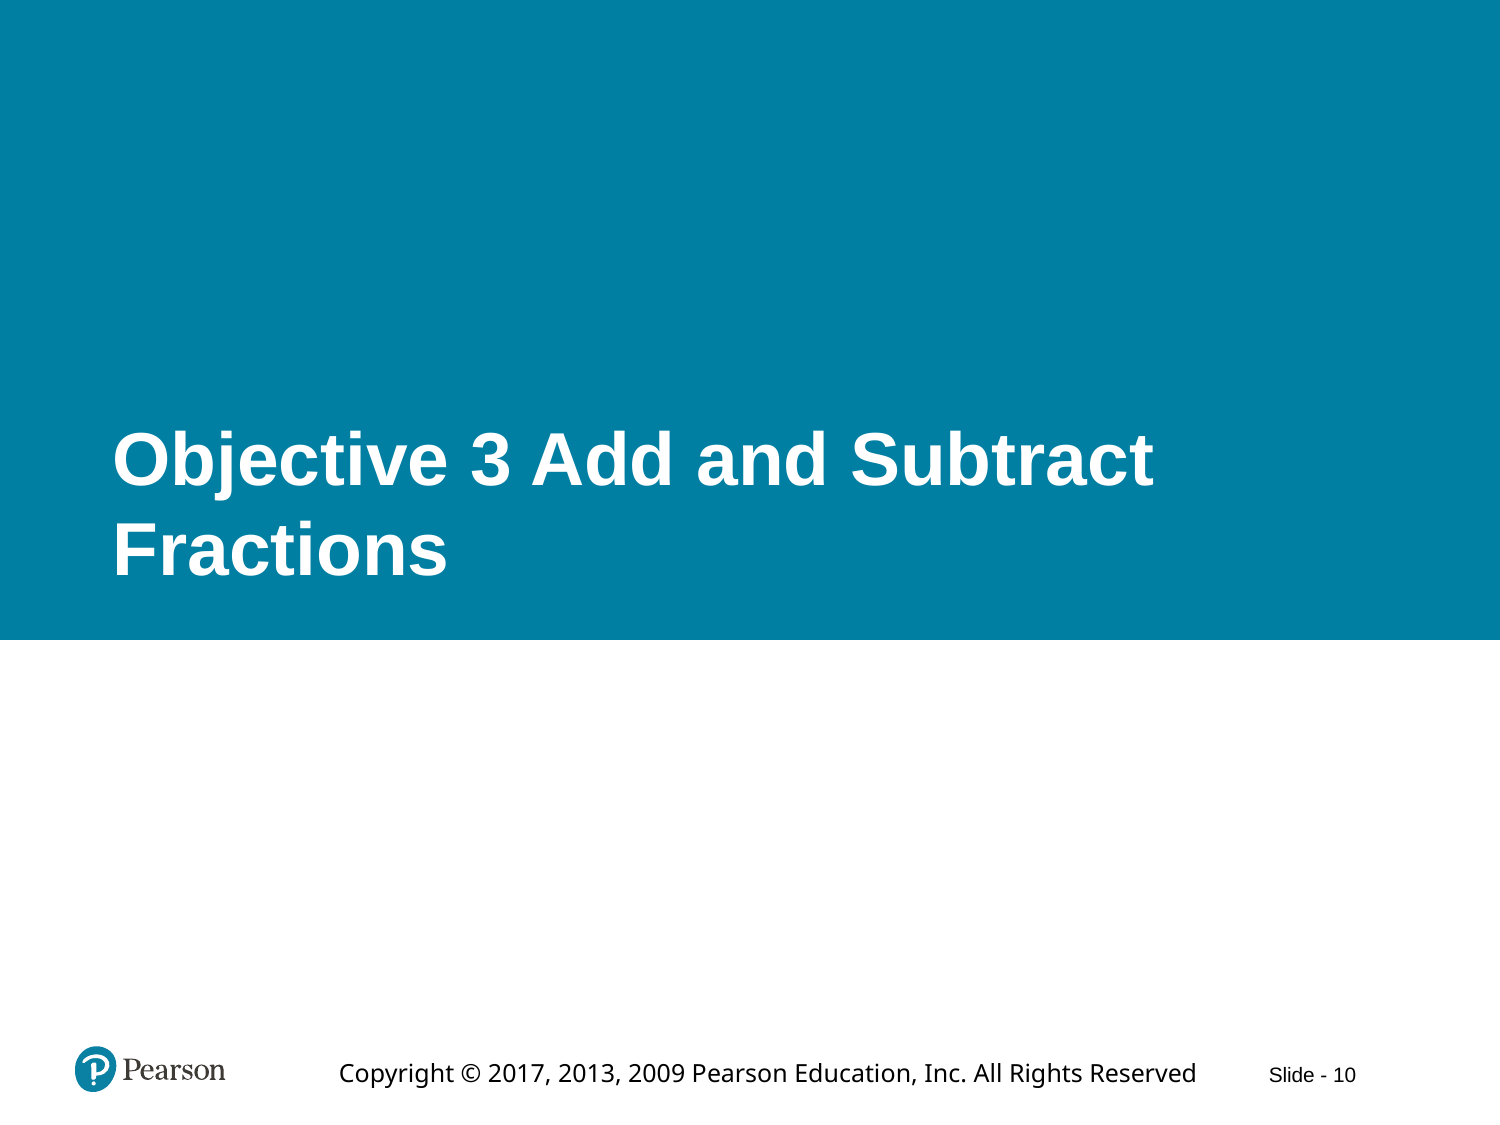

# Objective 3 Add and Subtract Fractions